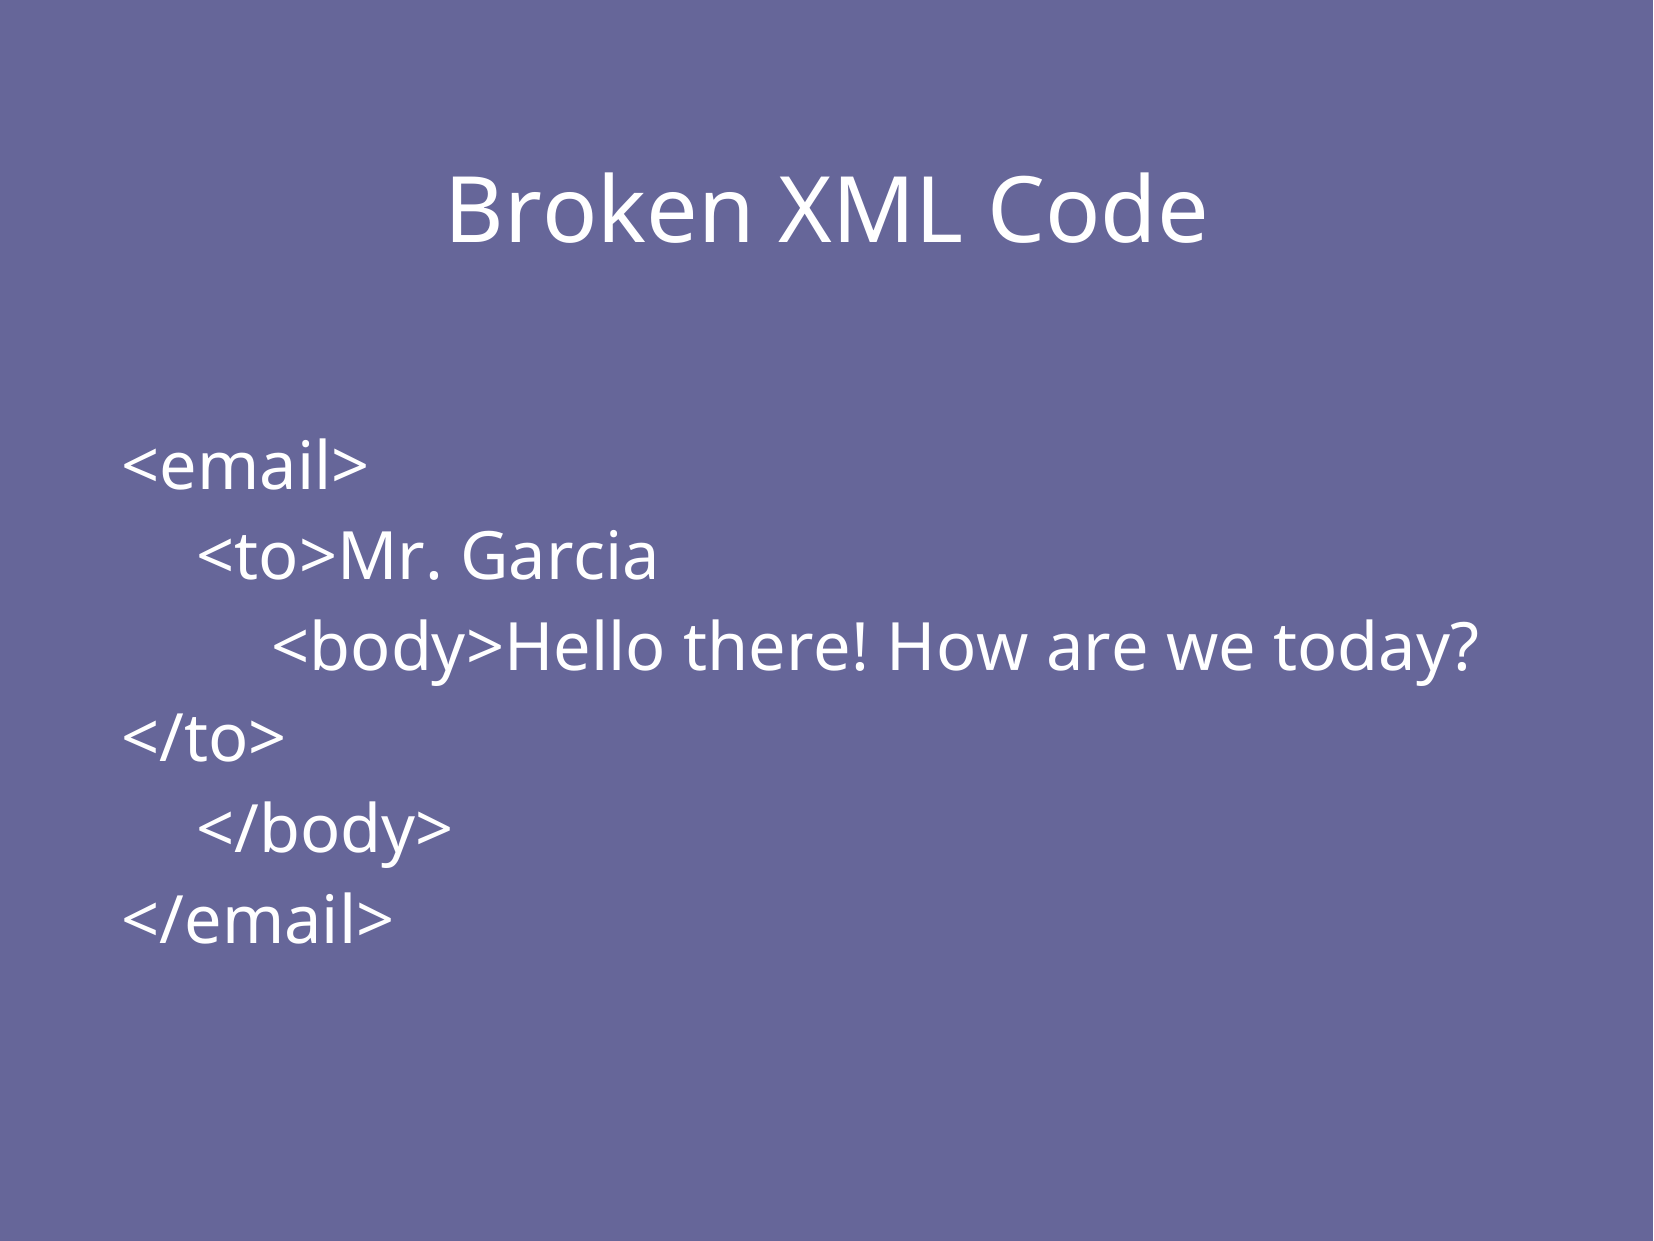

# Broken XML Code
<email>
	<to>Mr. Garcia
		<body>Hello there! How are we today?</to>
	</body>
</email>